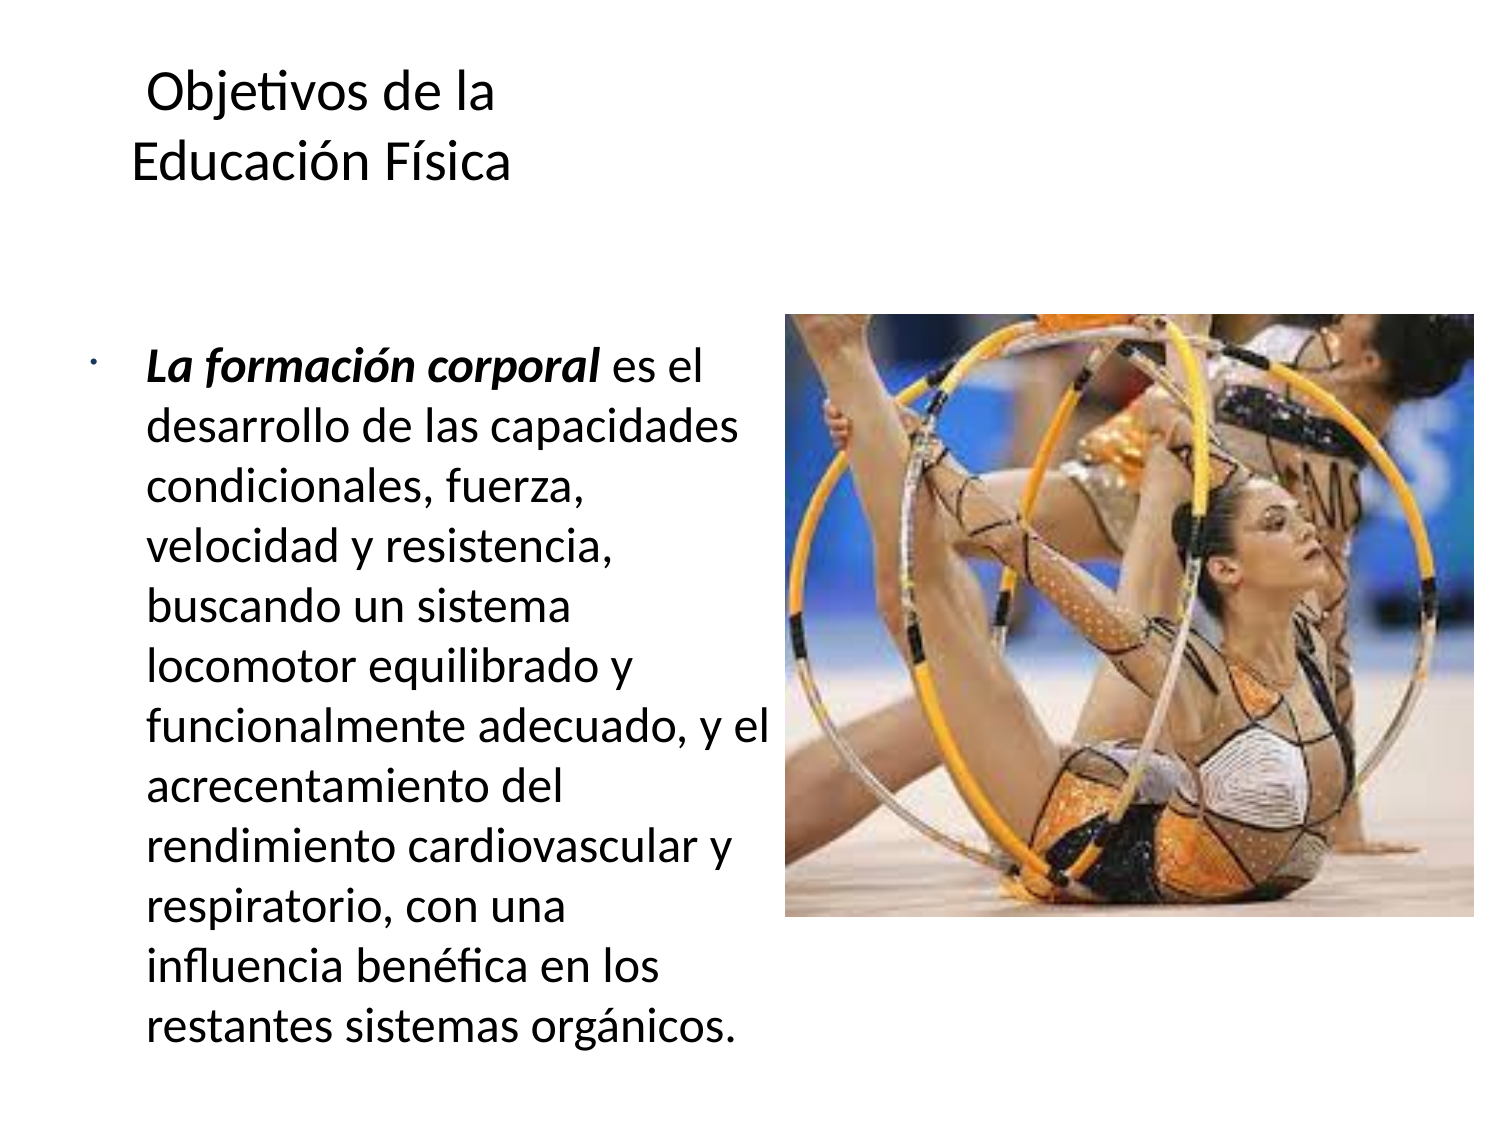

# Objetivos de la Educación Física
La formación corporal es el desarrollo de las capacidades condicionales, fuerza, velocidad y resistencia, buscando un sistema locomotor equilibrado y funcionalmente adecuado, y el acrecentamiento del rendimiento cardiovascular y respiratorio, con una influencia benéfica en los restantes sistemas orgánicos.